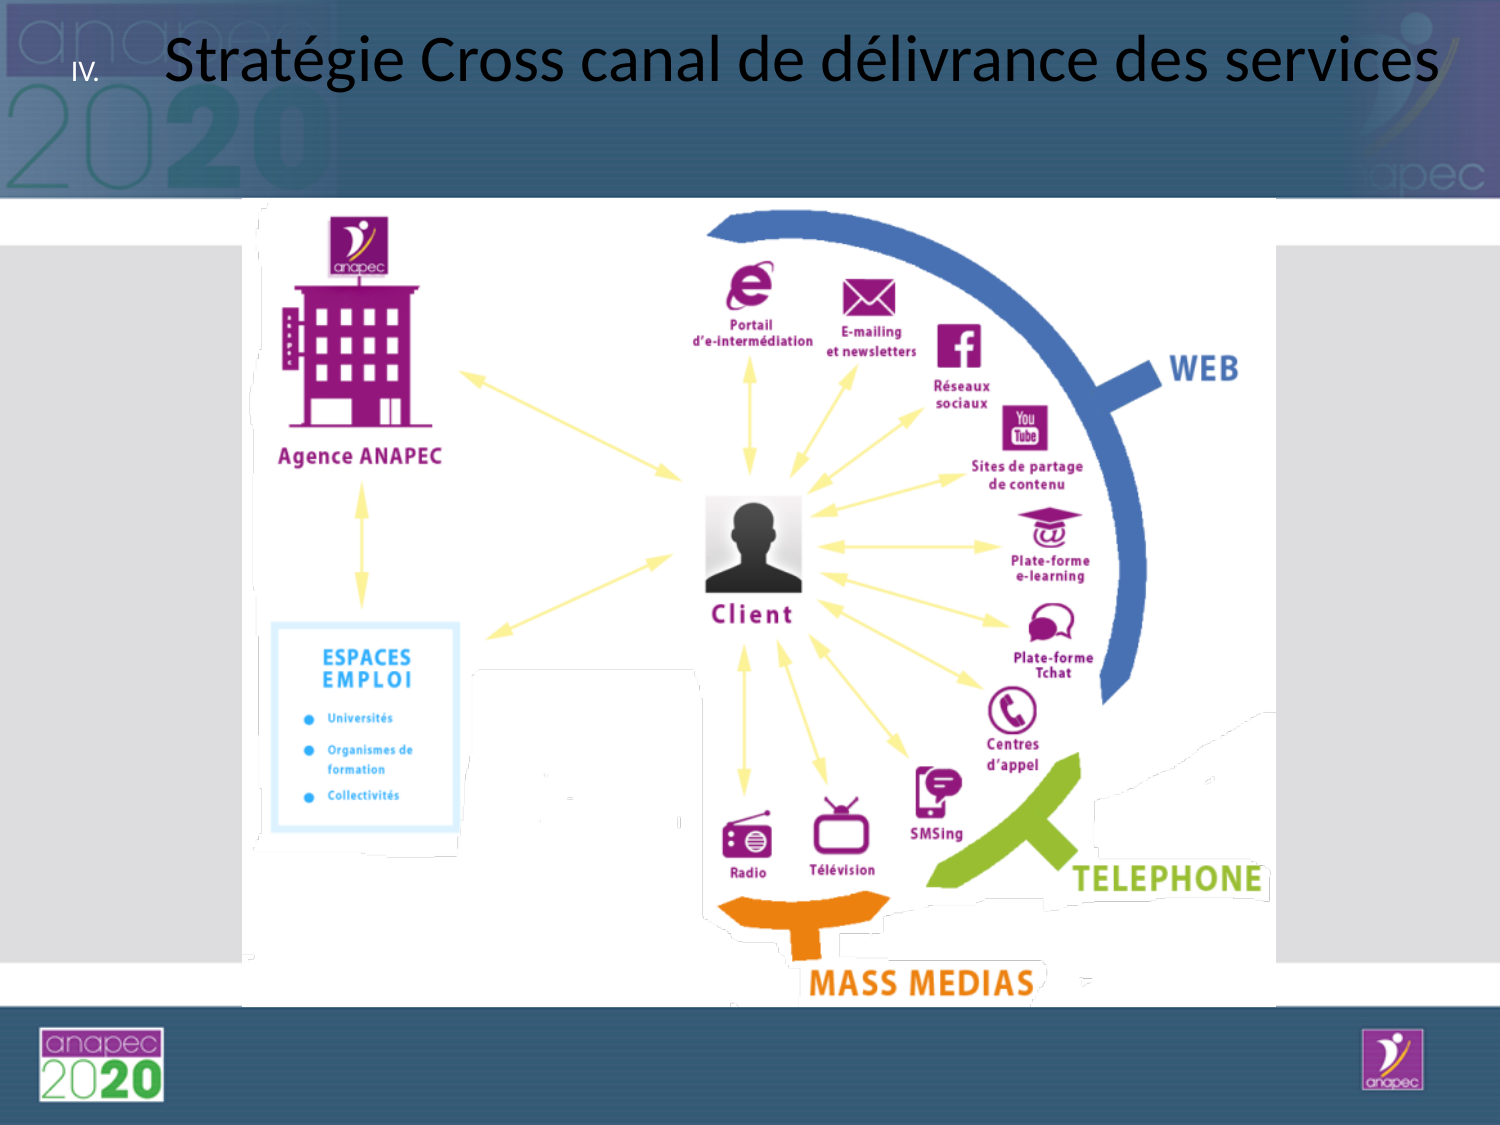

# Stratégie Cross canal de délivrance des services